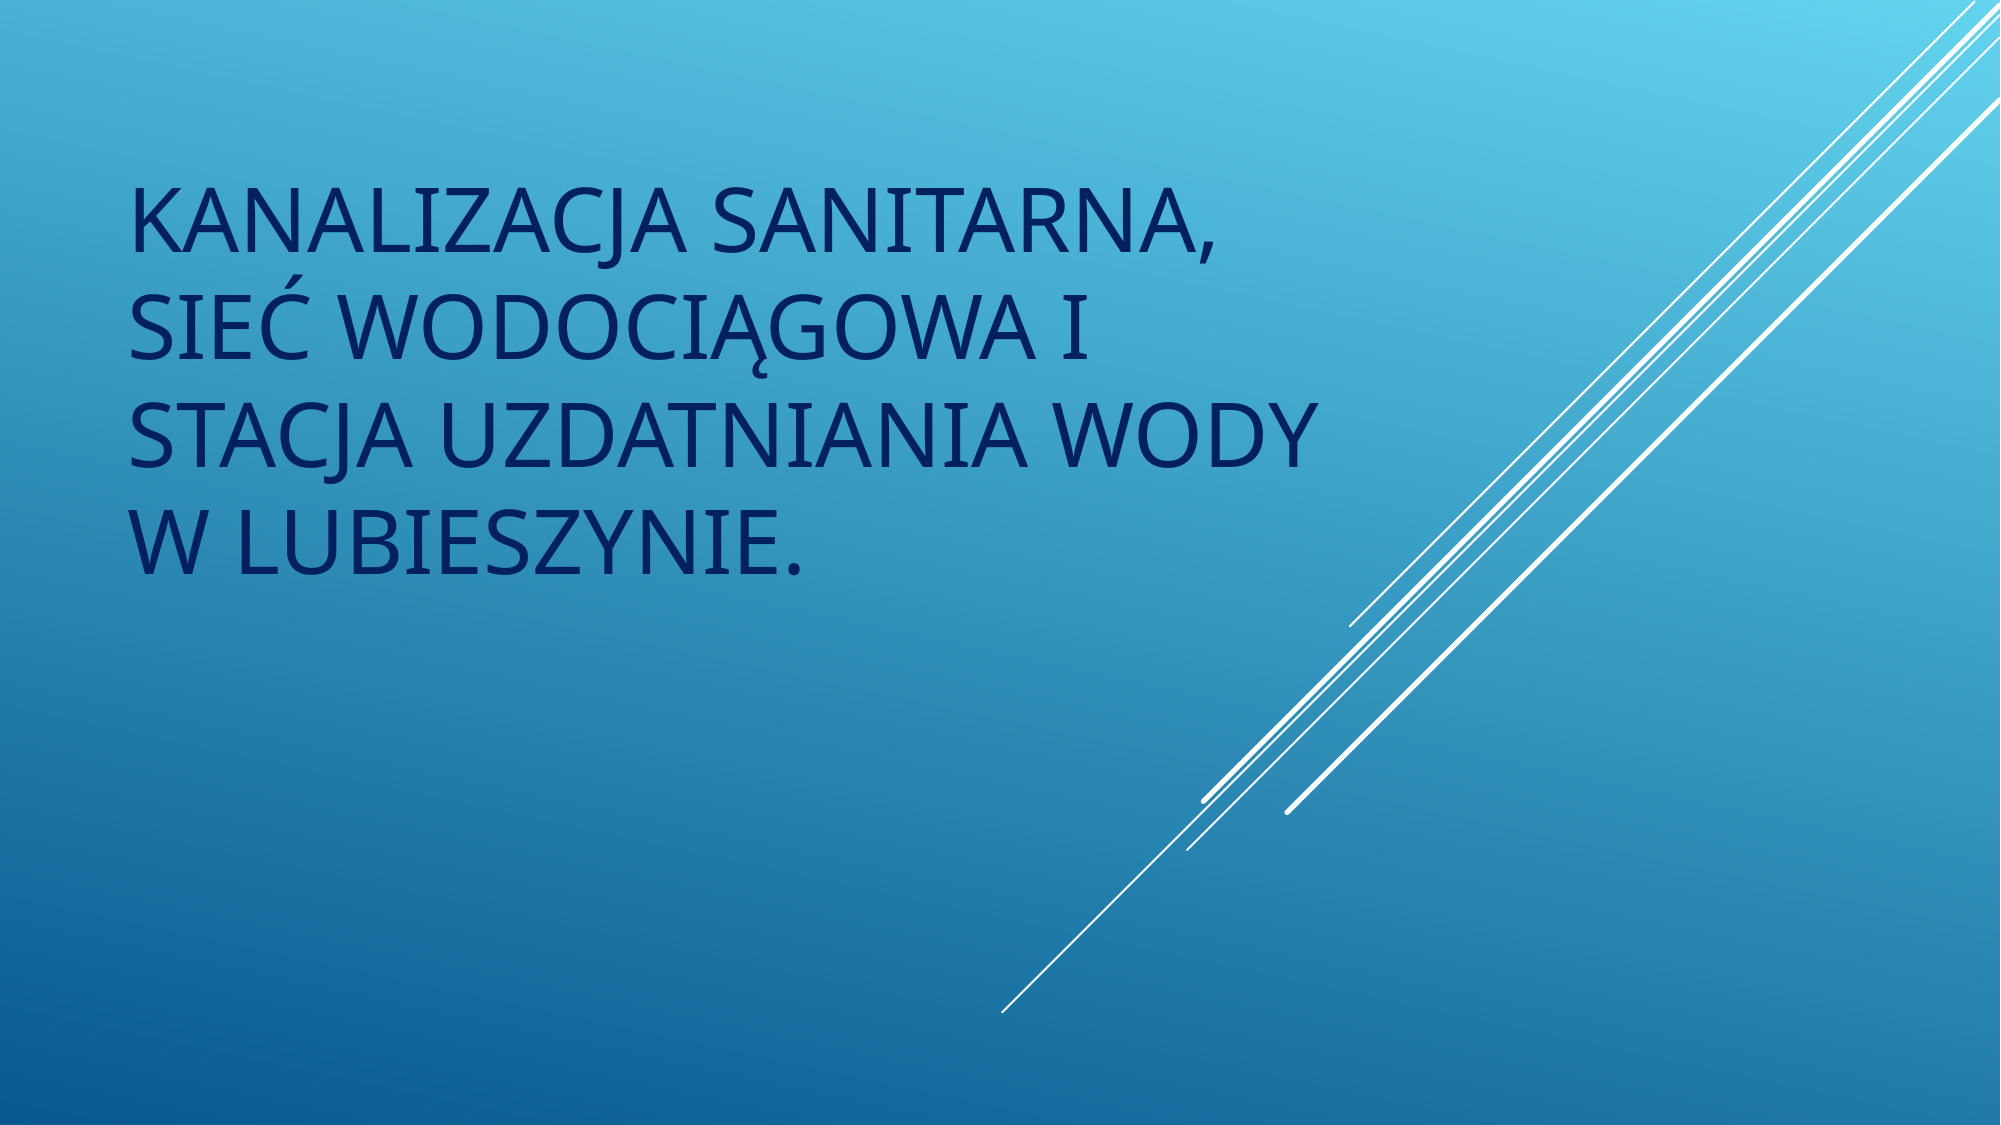

# Kanalizacja sanitarna, SIEĆ WODOCIĄGOWA I STACJA UZDATNIANIA WODY W LUBIESZYNIE.